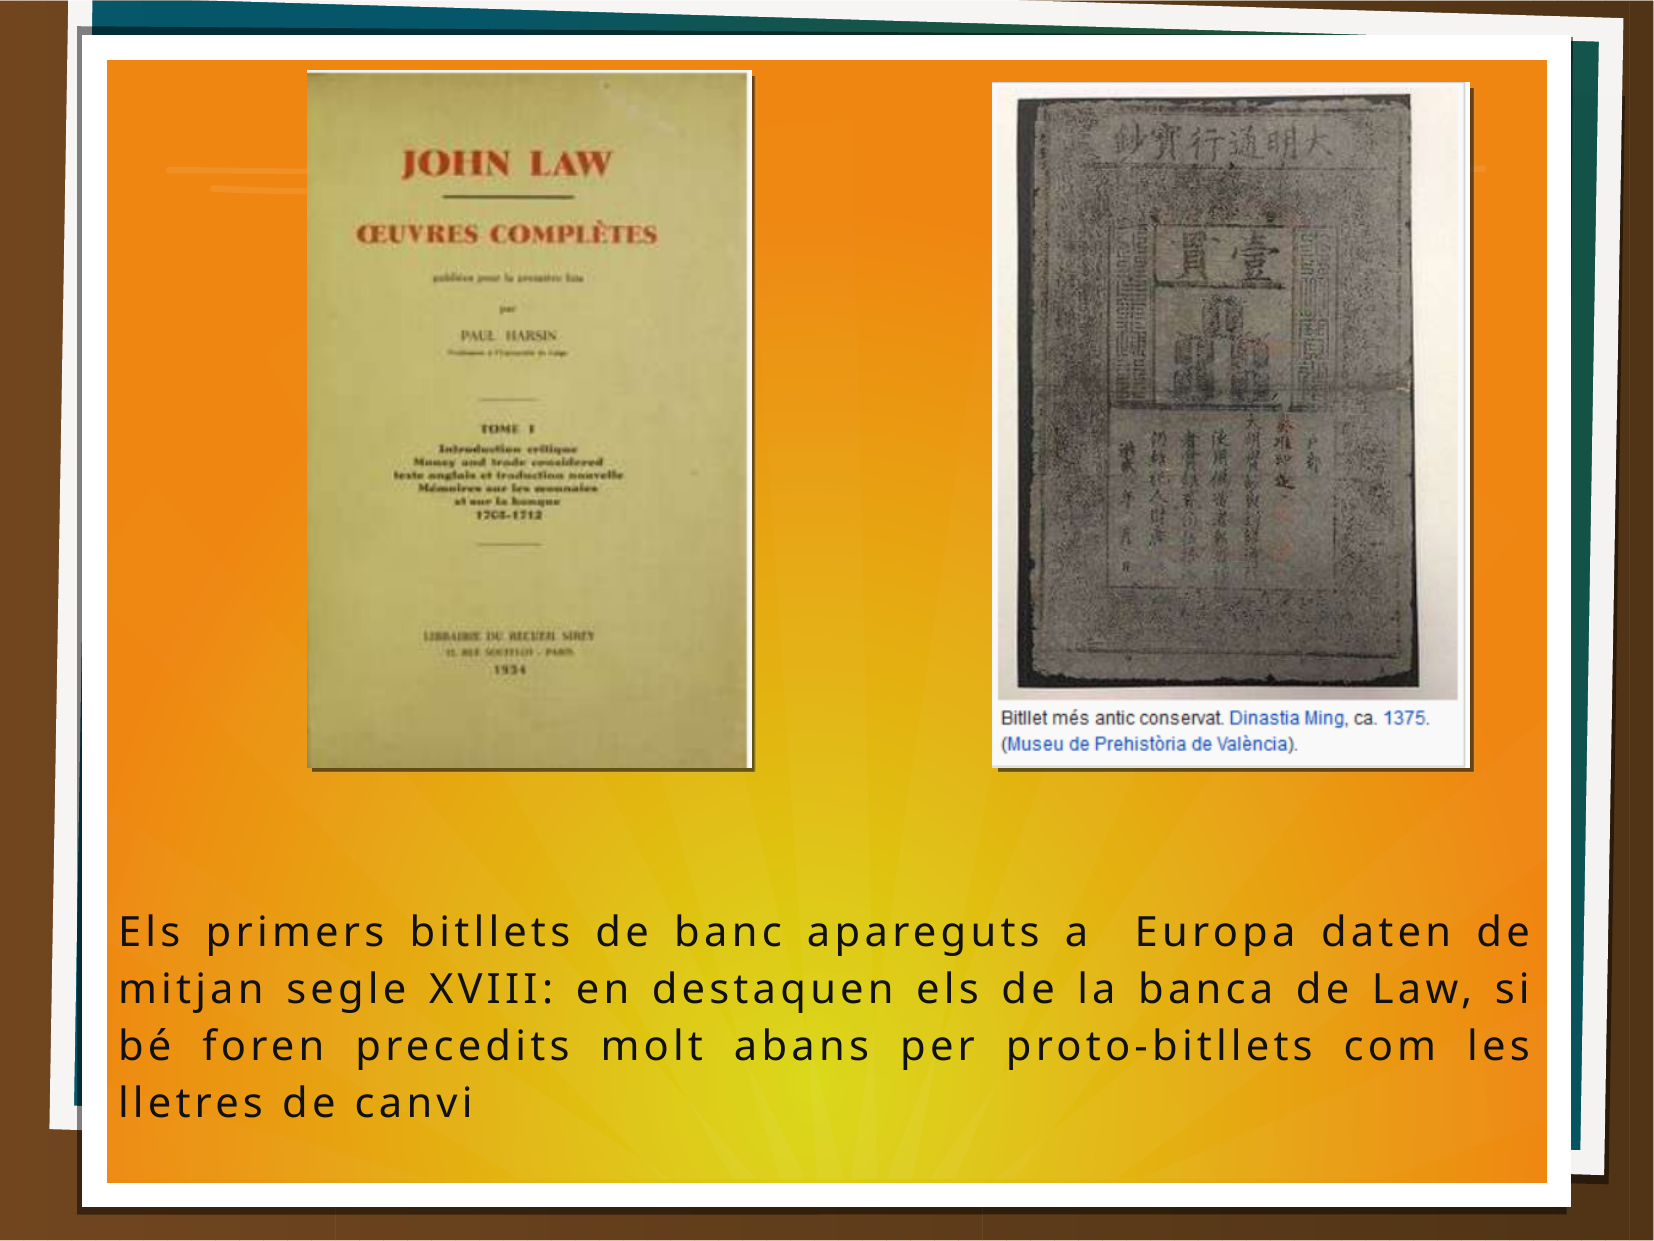

# Els primers bitllets de banc apareguts a Europa daten de mitjan segle XVIII: en destaquen els de la banca de Law, si bé foren precedits molt abans per proto-bitllets com les lletres de canvi